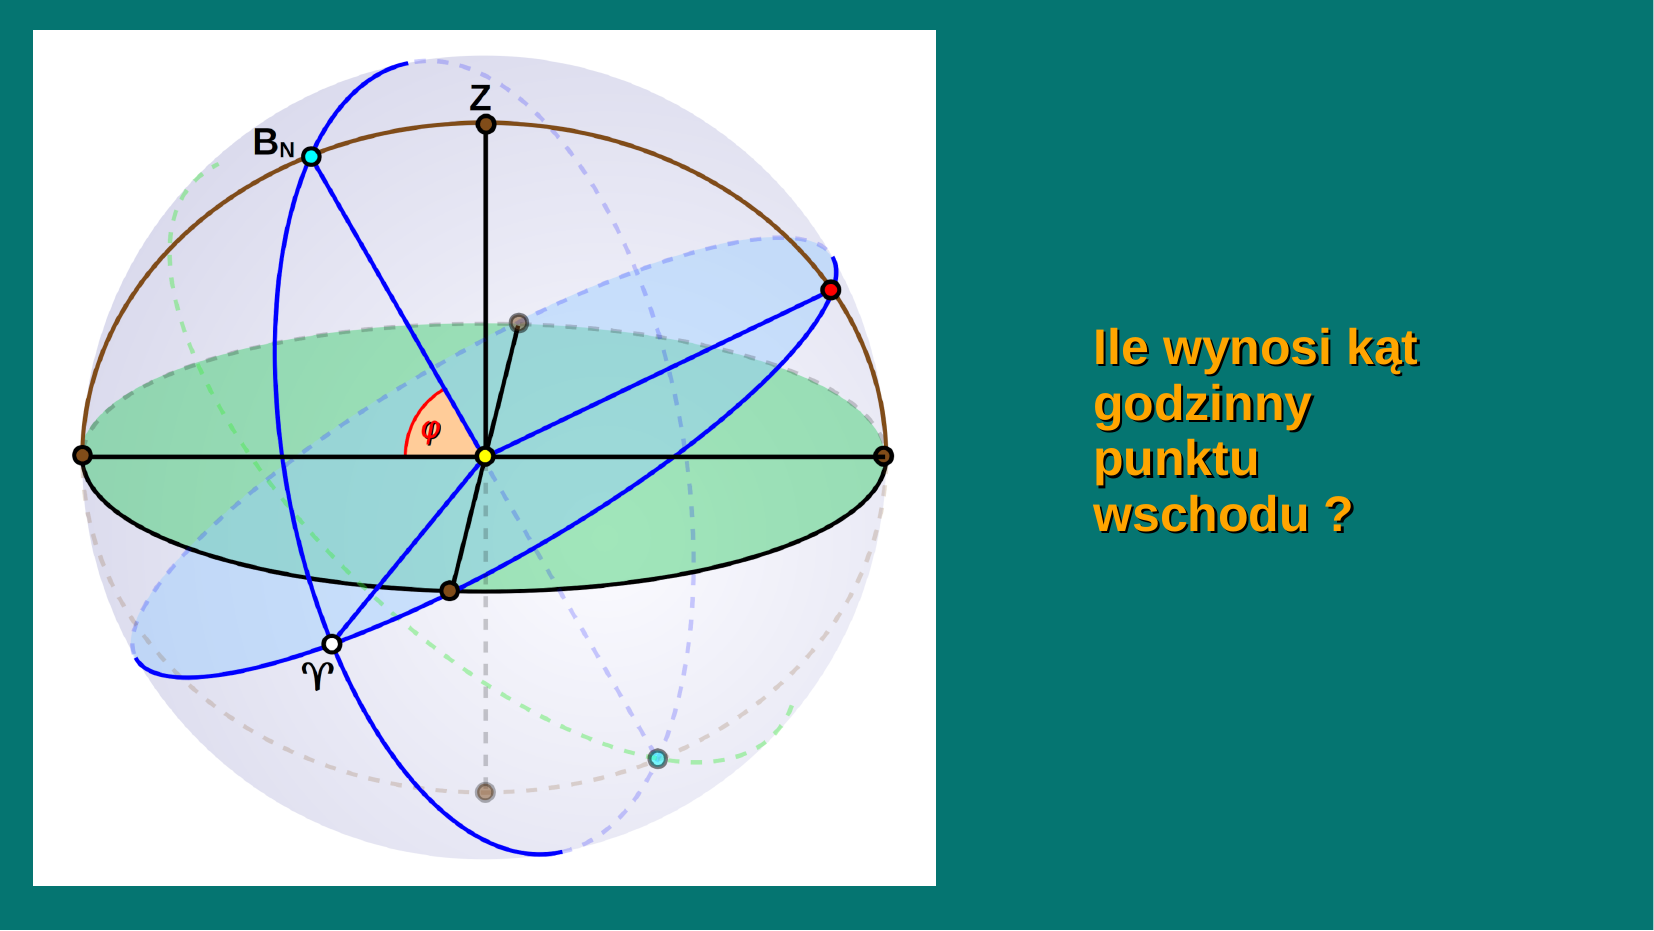

Ile wynosi kąt godzinny punktu wschodu ?